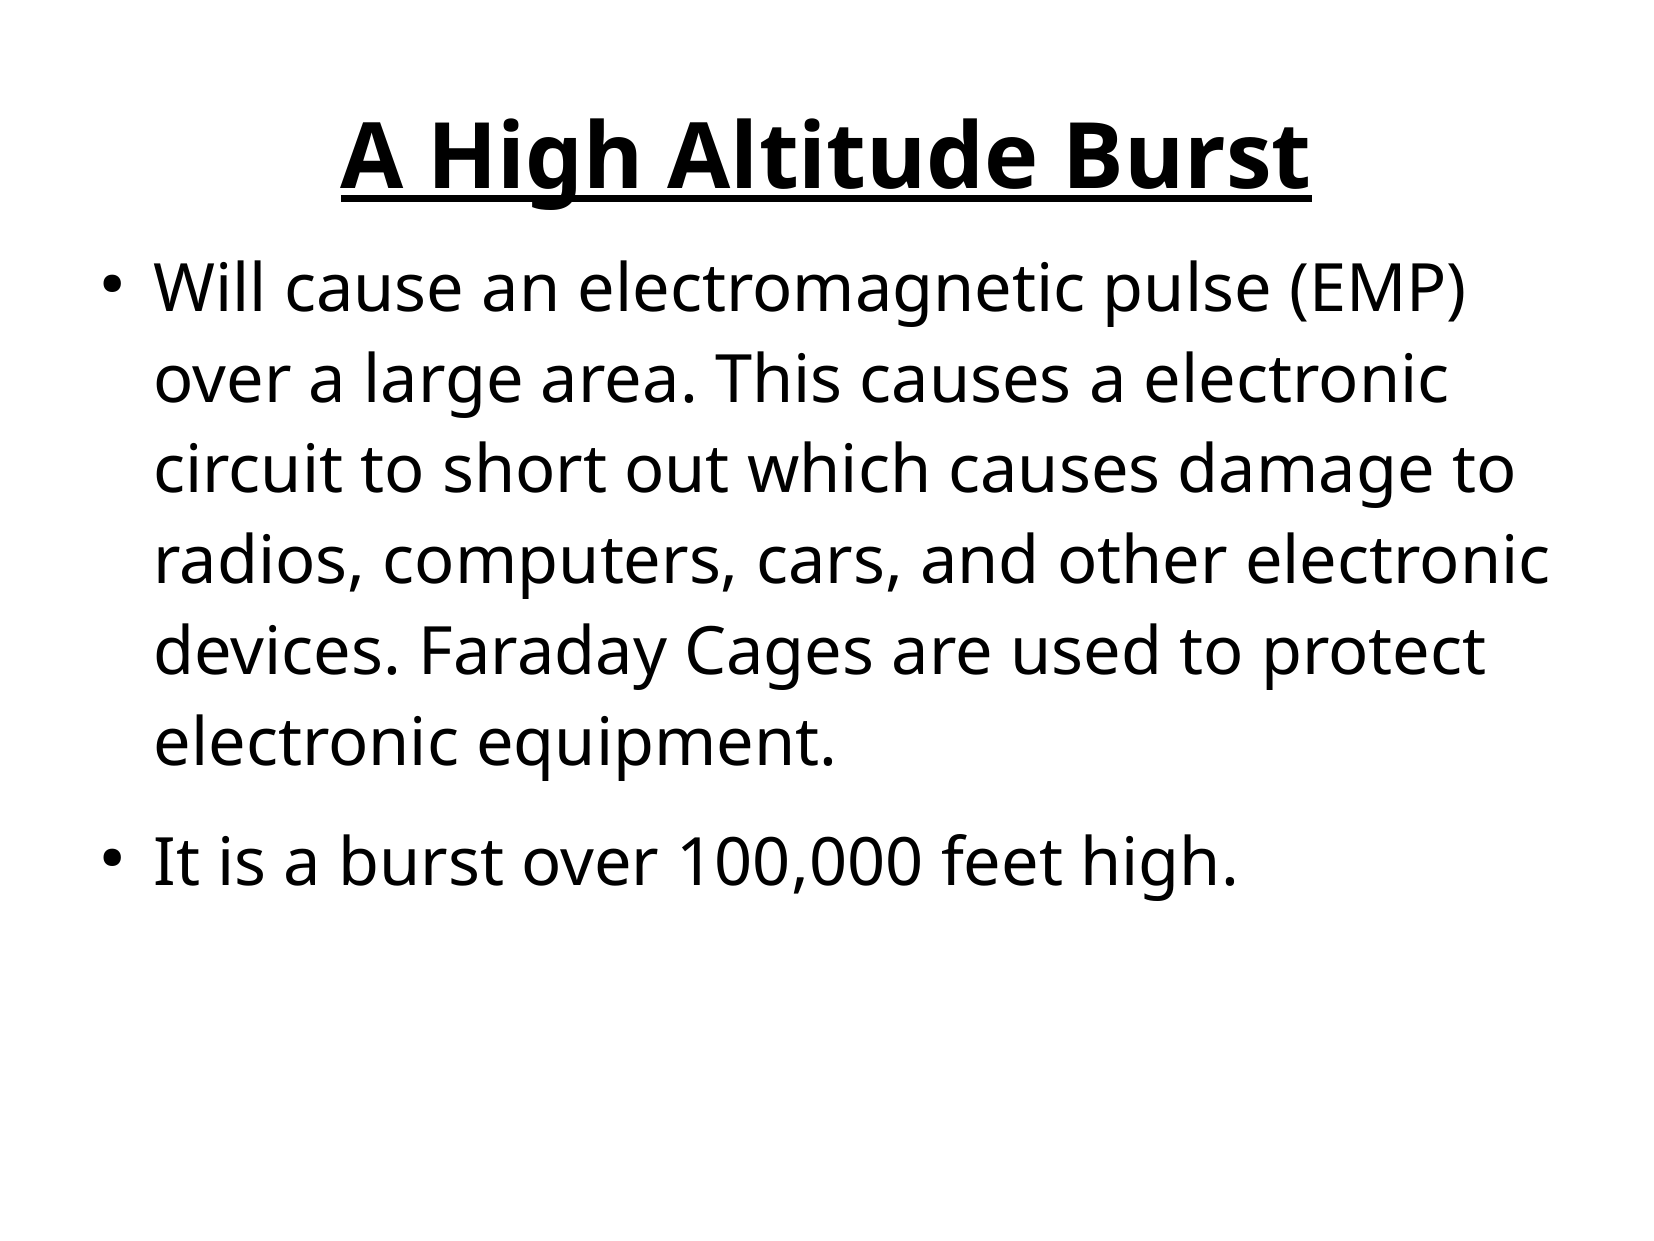

# A High Altitude Burst
Will cause an electromagnetic pulse (EMP) over a large area. This causes a electronic circuit to short out which causes damage to radios, computers, cars, and other electronic devices. Faraday Cages are used to protect electronic equipment.
It is a burst over 100,000 feet high.